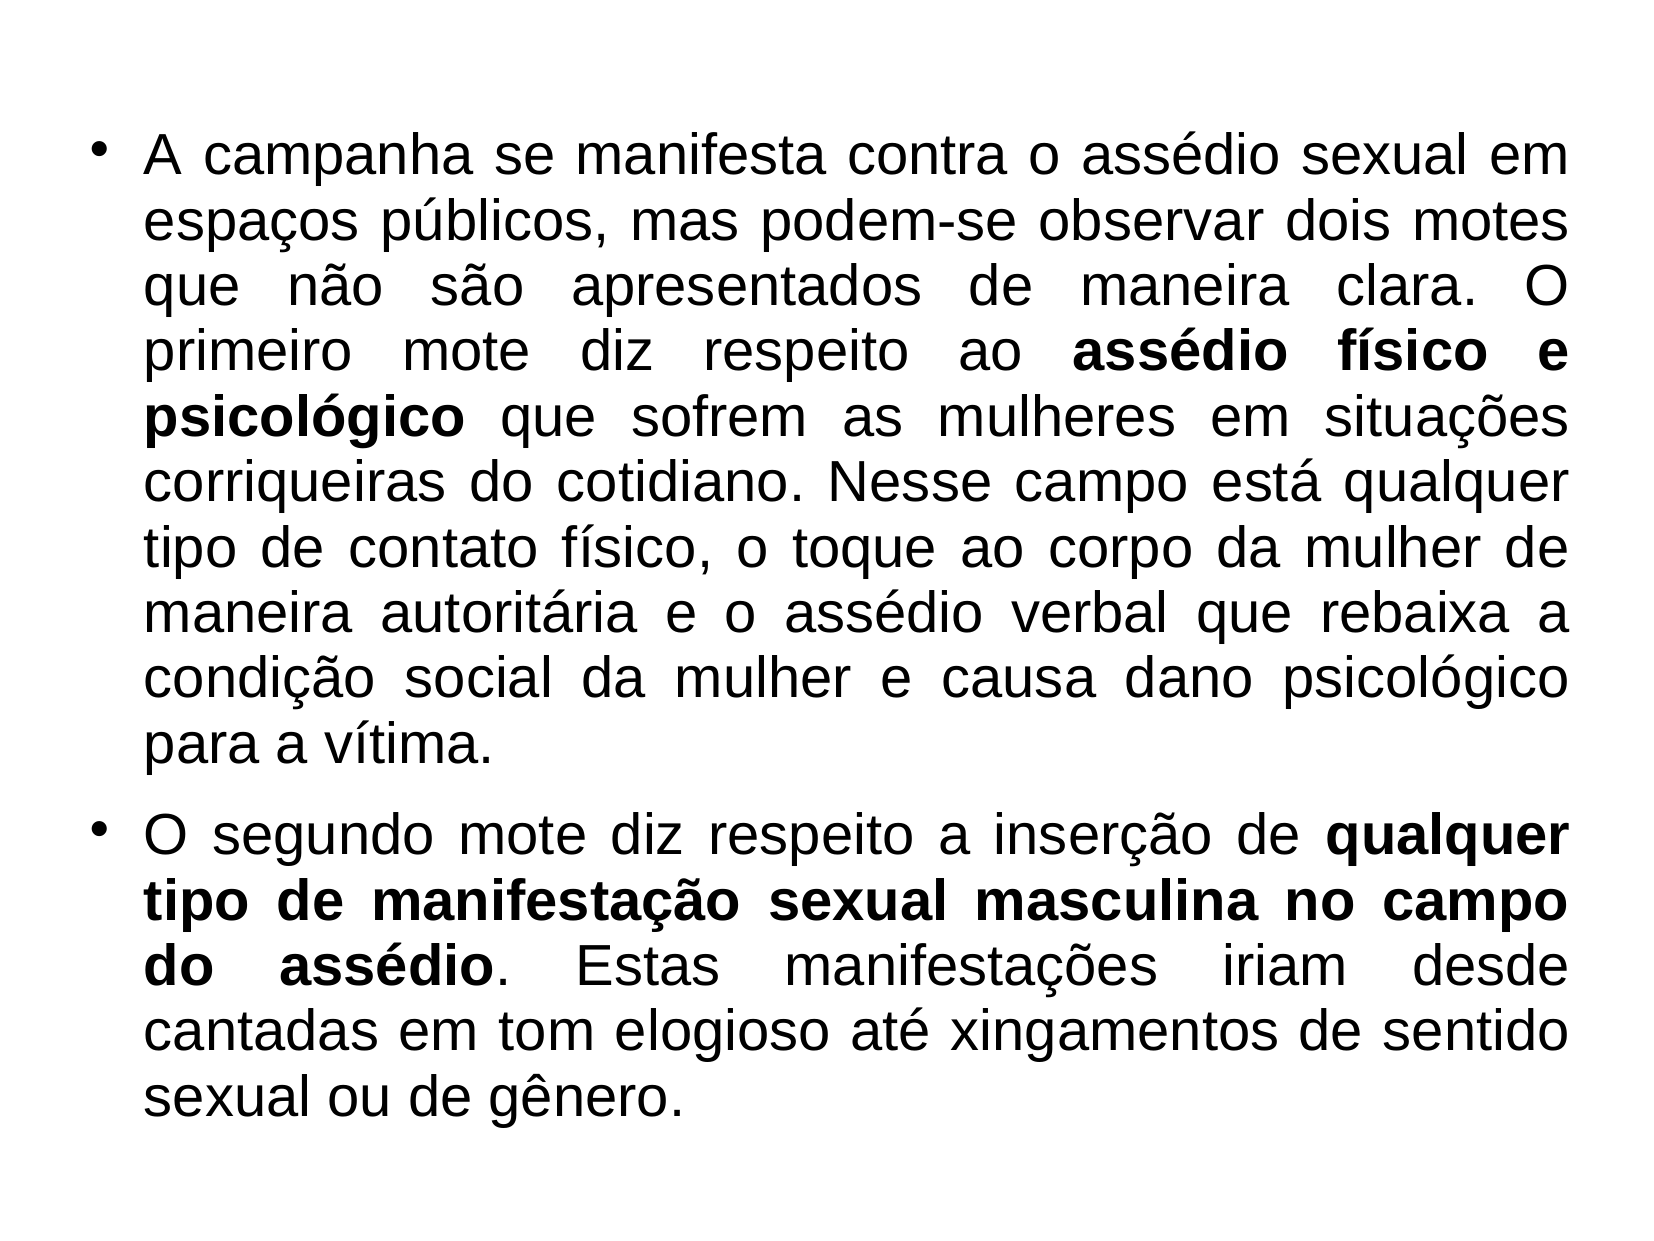

# A campanha se manifesta contra o assédio sexual em espaços públicos, mas podem-se observar dois motes que não são apresentados de maneira clara. O primeiro mote diz respeito ao assédio físico e psicológico que sofrem as mulheres em situações corriqueiras do cotidiano. Nesse campo está qualquer tipo de contato físico, o toque ao corpo da mulher de maneira autoritária e o assédio verbal que rebaixa a condição social da mulher e causa dano psicológico para a vítima.
O segundo mote diz respeito a inserção de qualquer tipo de manifestação sexual masculina no campo do assédio. Estas manifestações iriam desde cantadas em tom elogioso até xingamentos de sentido sexual ou de gênero.